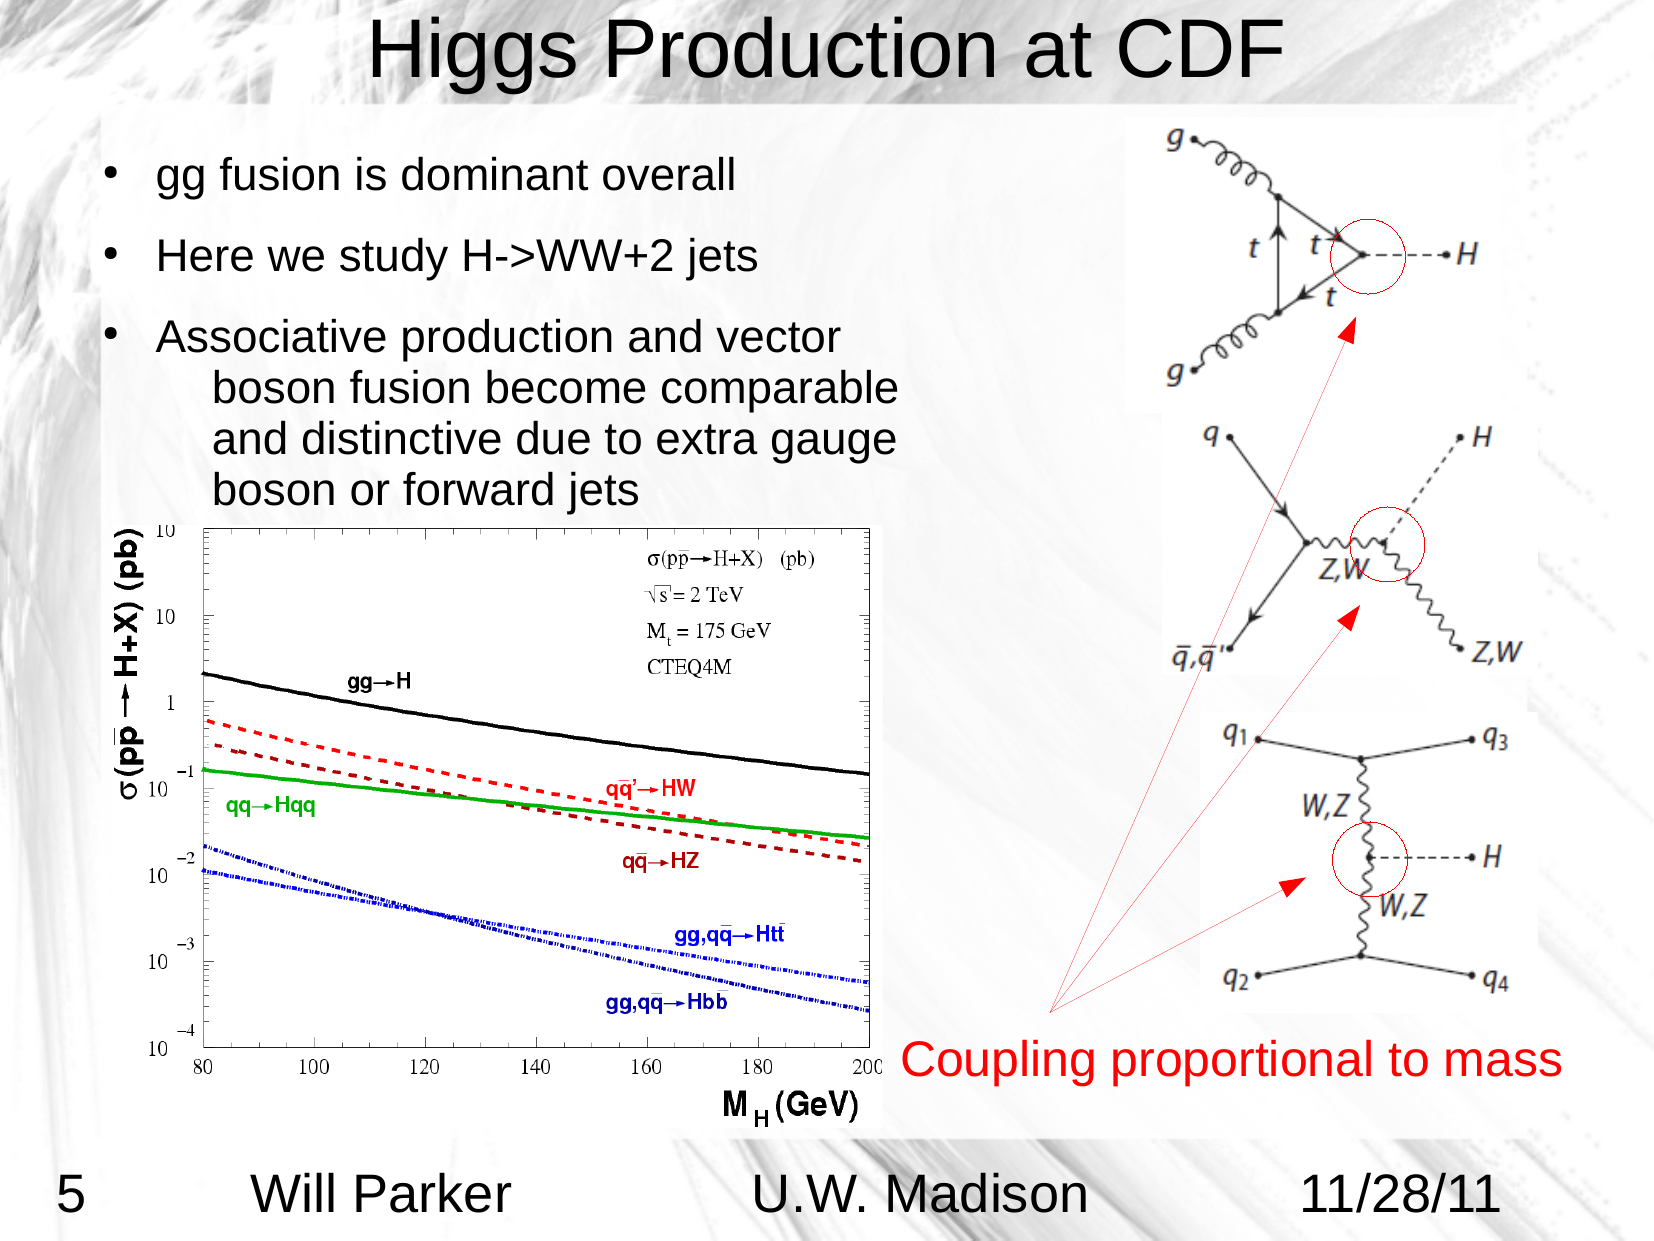

# Higgs Production at CDF
gg fusion is dominant overall
Here we study H->WW+2 jets
Associative production and vector boson fusion become comparable and distinctive due to extra gauge boson or forward jets
Coupling proportional to mass
5
 Will Parker U.W. Madison 11/28/11